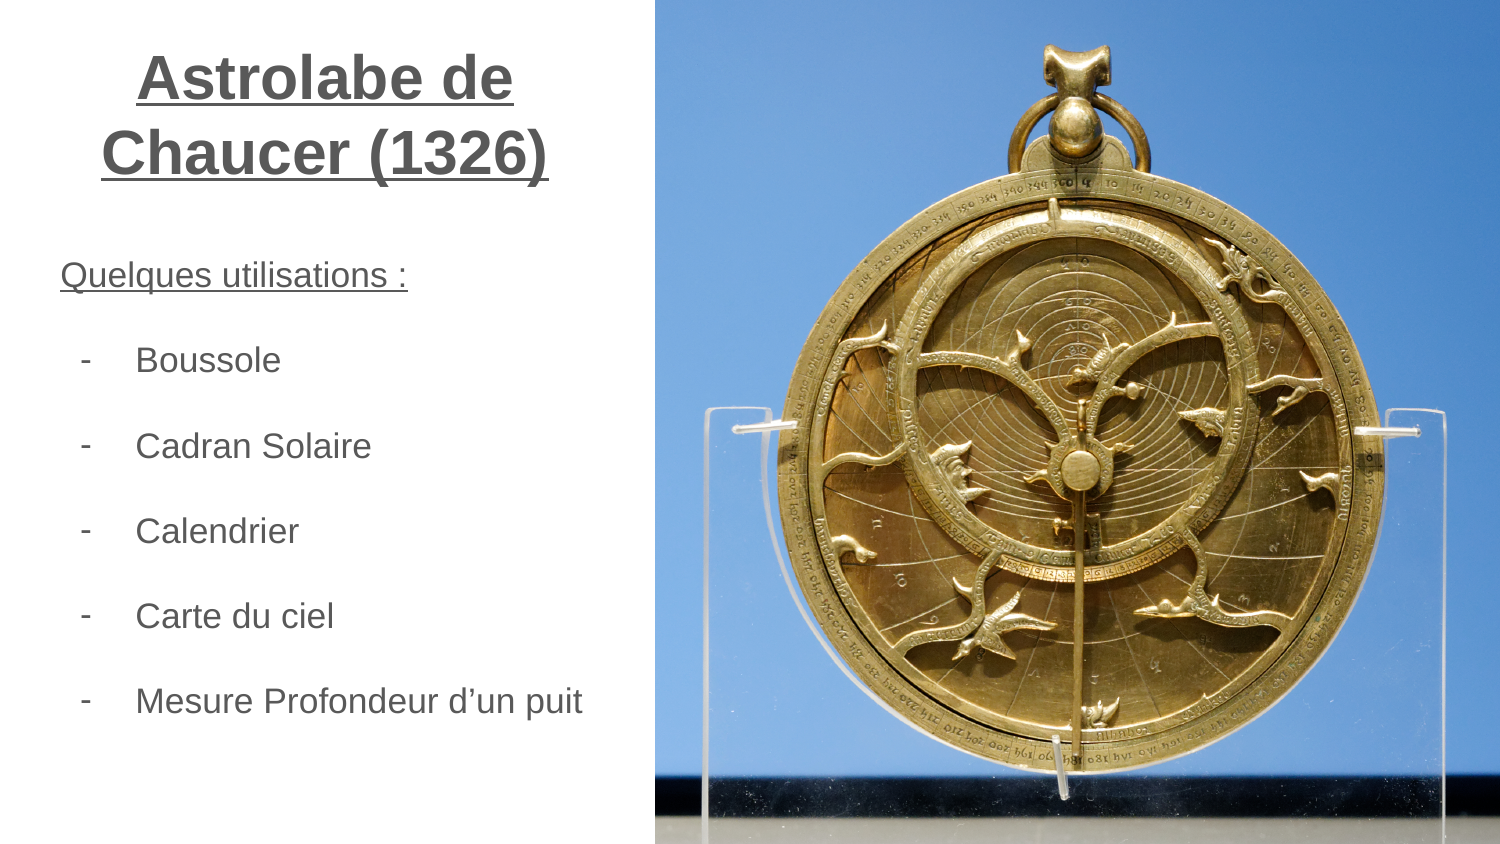

Astrolabe de Chaucer (1326)
Quelques utilisations :
Boussole
Cadran Solaire
Calendrier
Carte du ciel
Mesure Profondeur d’un puit